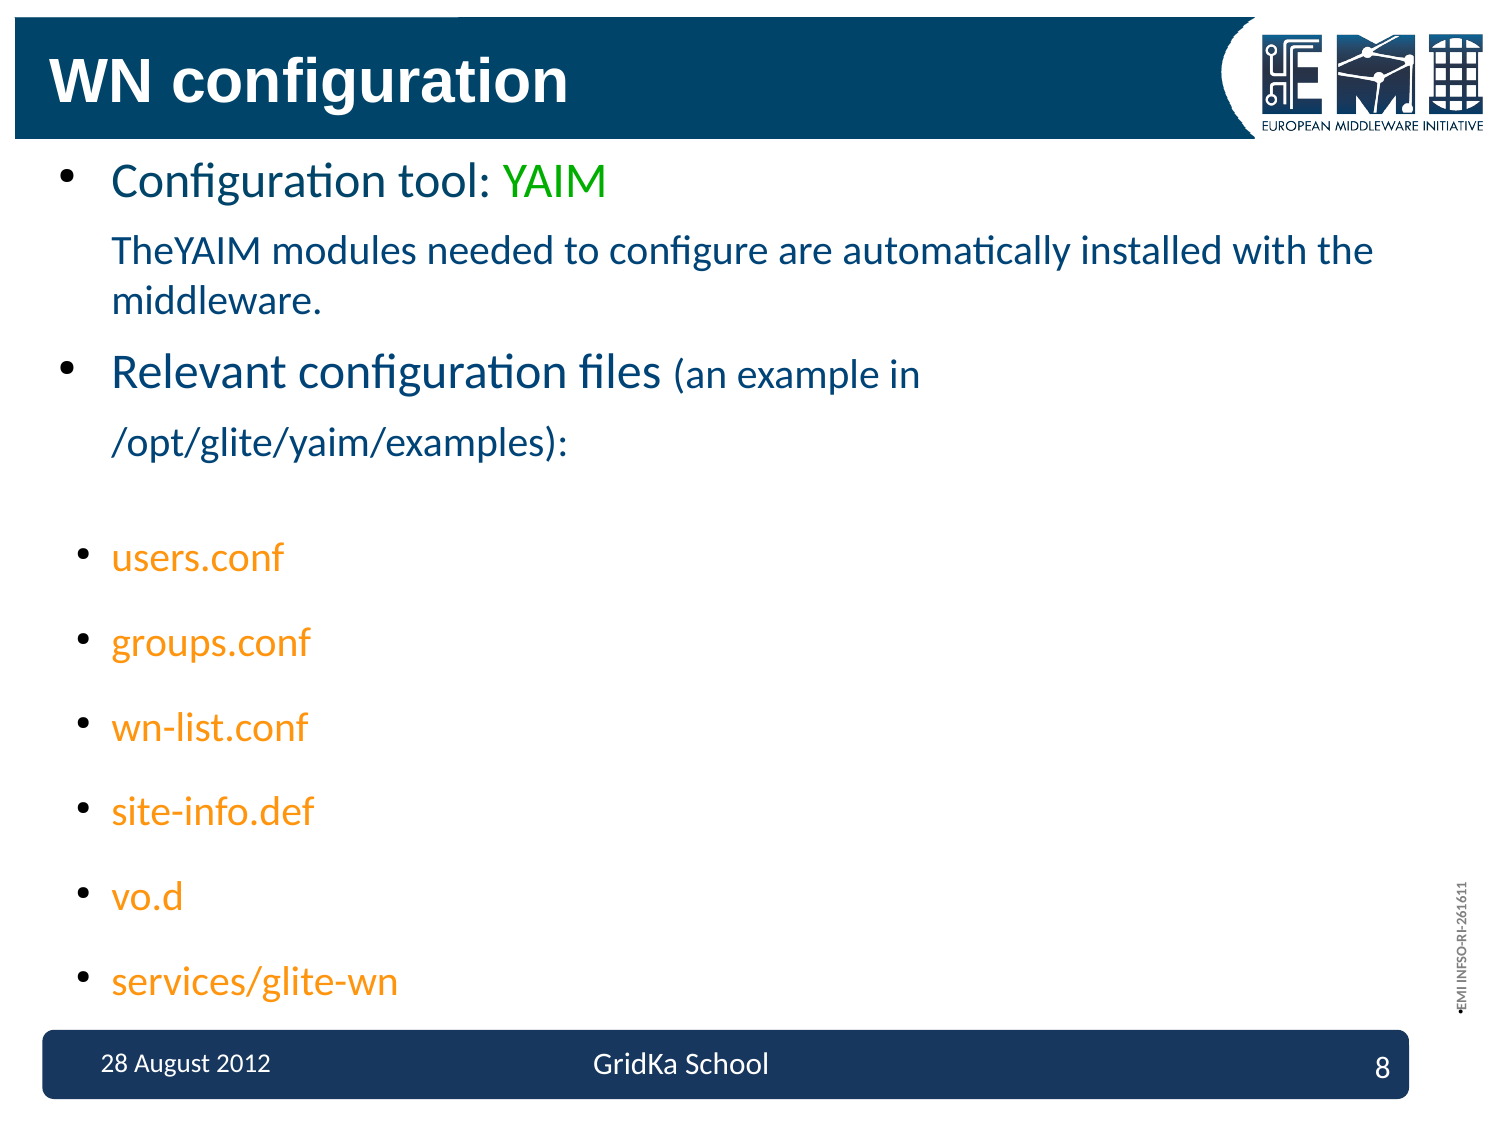

WN configuration
# Configuration tool: YAIM
TheYAIM modules needed to configure are automatically installed with the middleware.
Relevant configuration files (an example in
/opt/glite/yaim/examples):
users.conf
groups.conf
wn-list.conf
site-info.def
vo.d
services/glite-wn
GridKa School
8